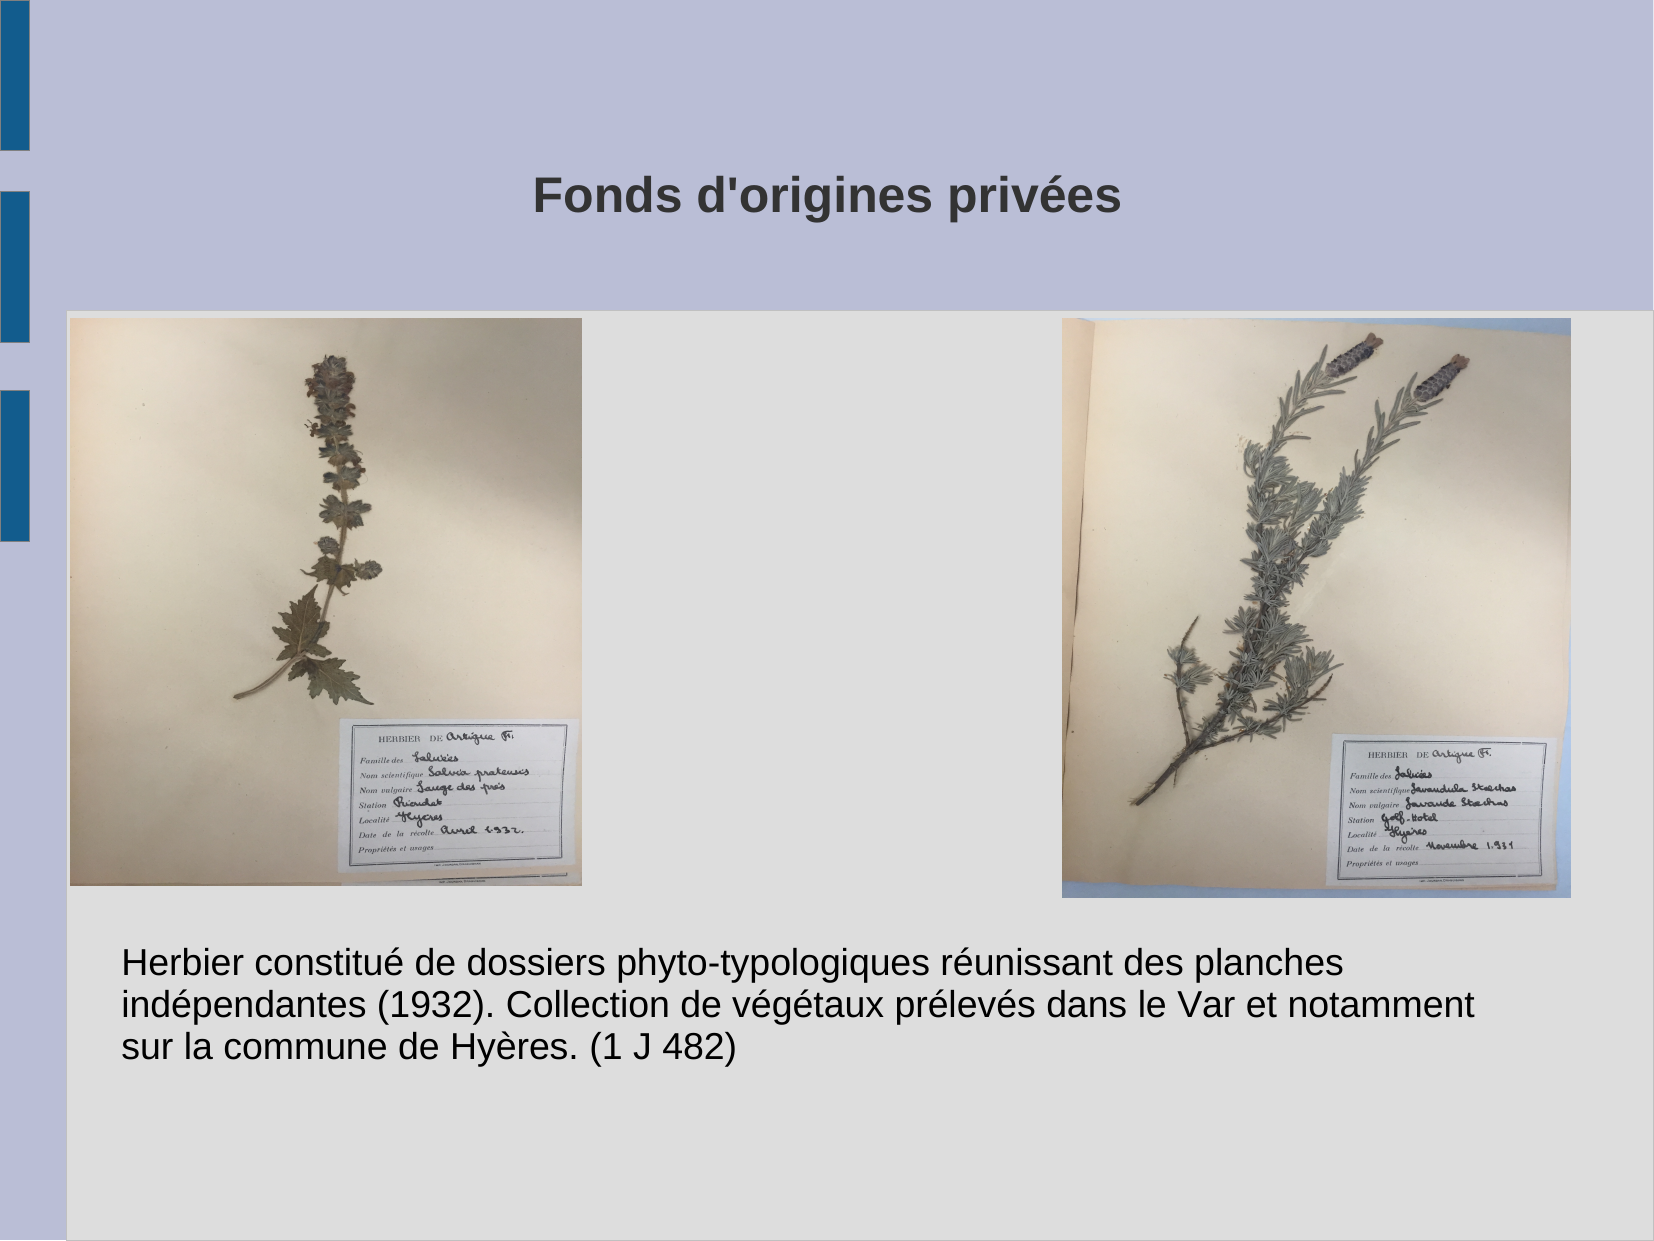

# Fonds d'origines privées
Herbier constitué de dossiers phyto-typologiques réunissant des planches indépendantes (1932). Collection de végétaux prélevés dans le Var et notamment sur la commune de Hyères. (1 J 482)